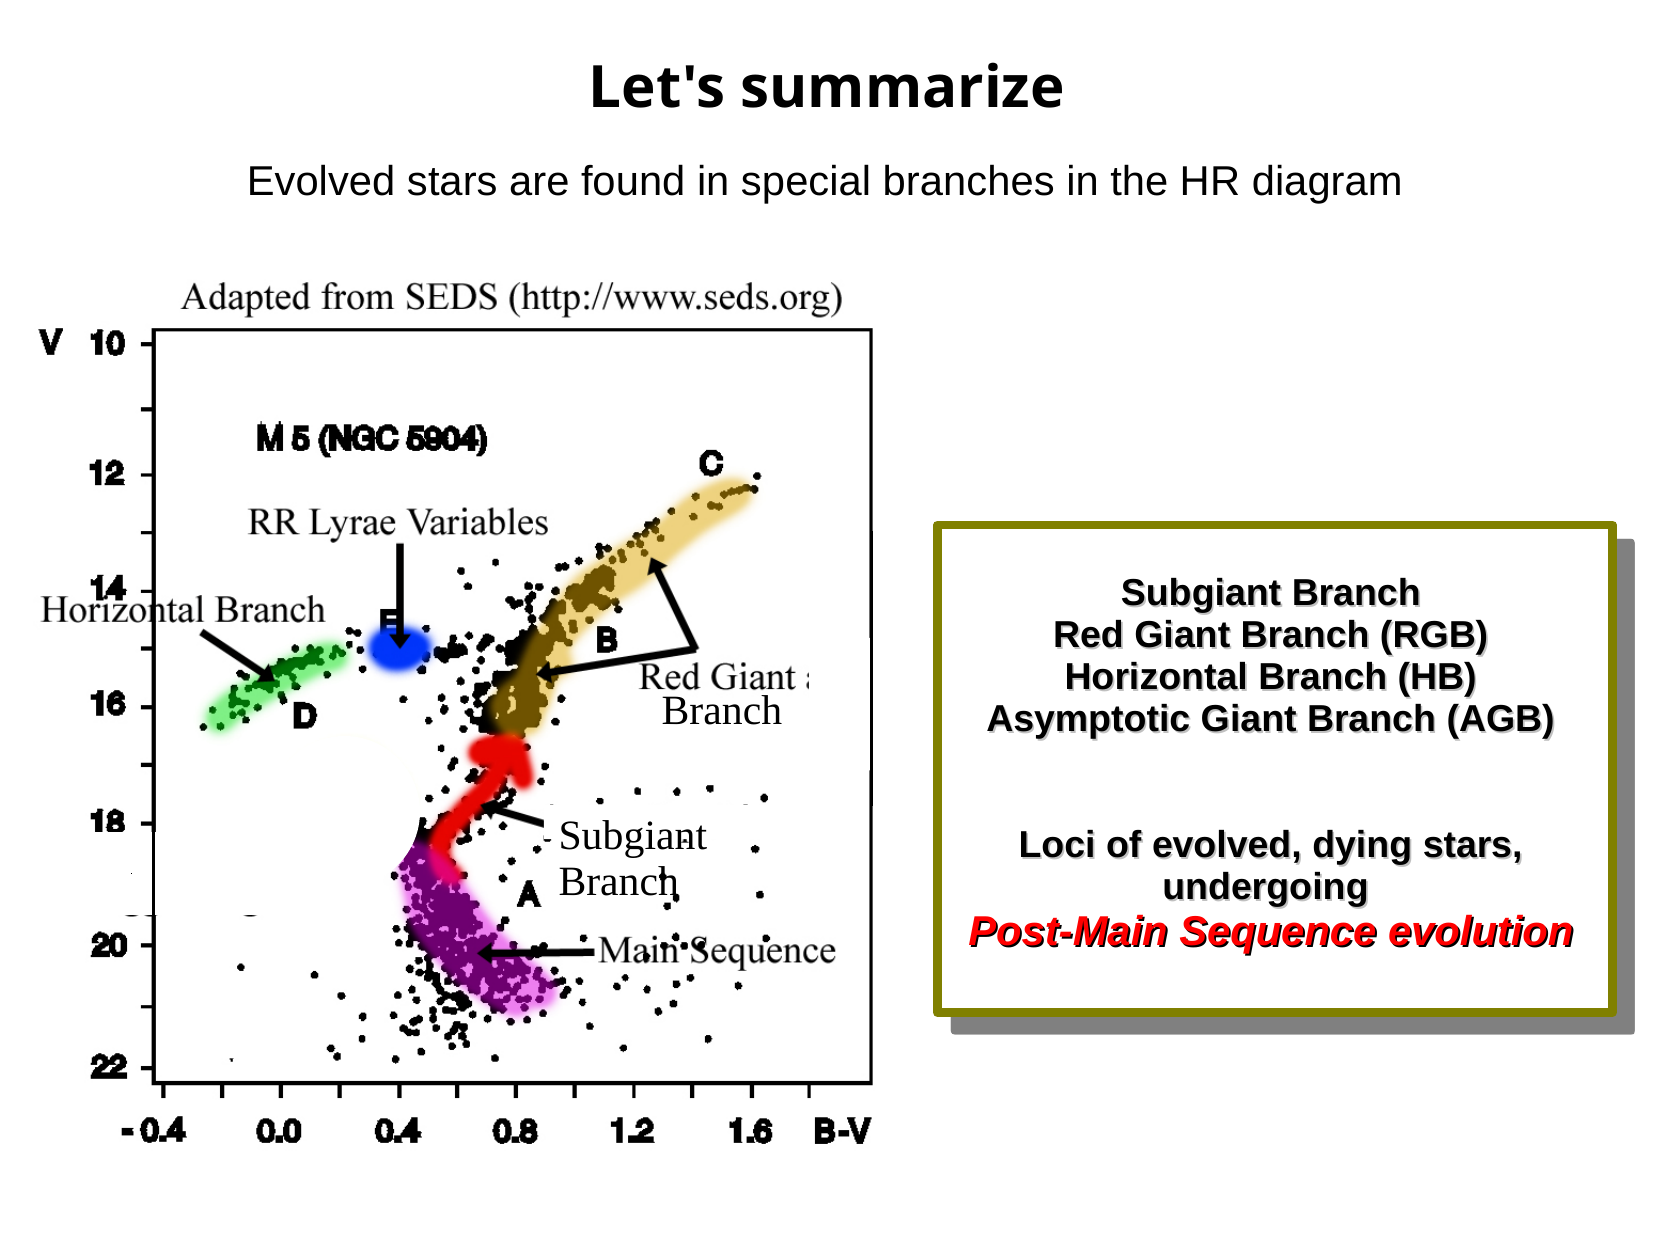

Let's summarize
Evolved stars are found in special branches in the HR diagram
Subgiant Branch
Red Giant Branch (RGB)
Horizontal Branch (HB)
Asymptotic Giant Branch (AGB)
Loci of evolved, dying stars, undergoing
Post-Main Sequence evolution
Branch
Subgiant Branch